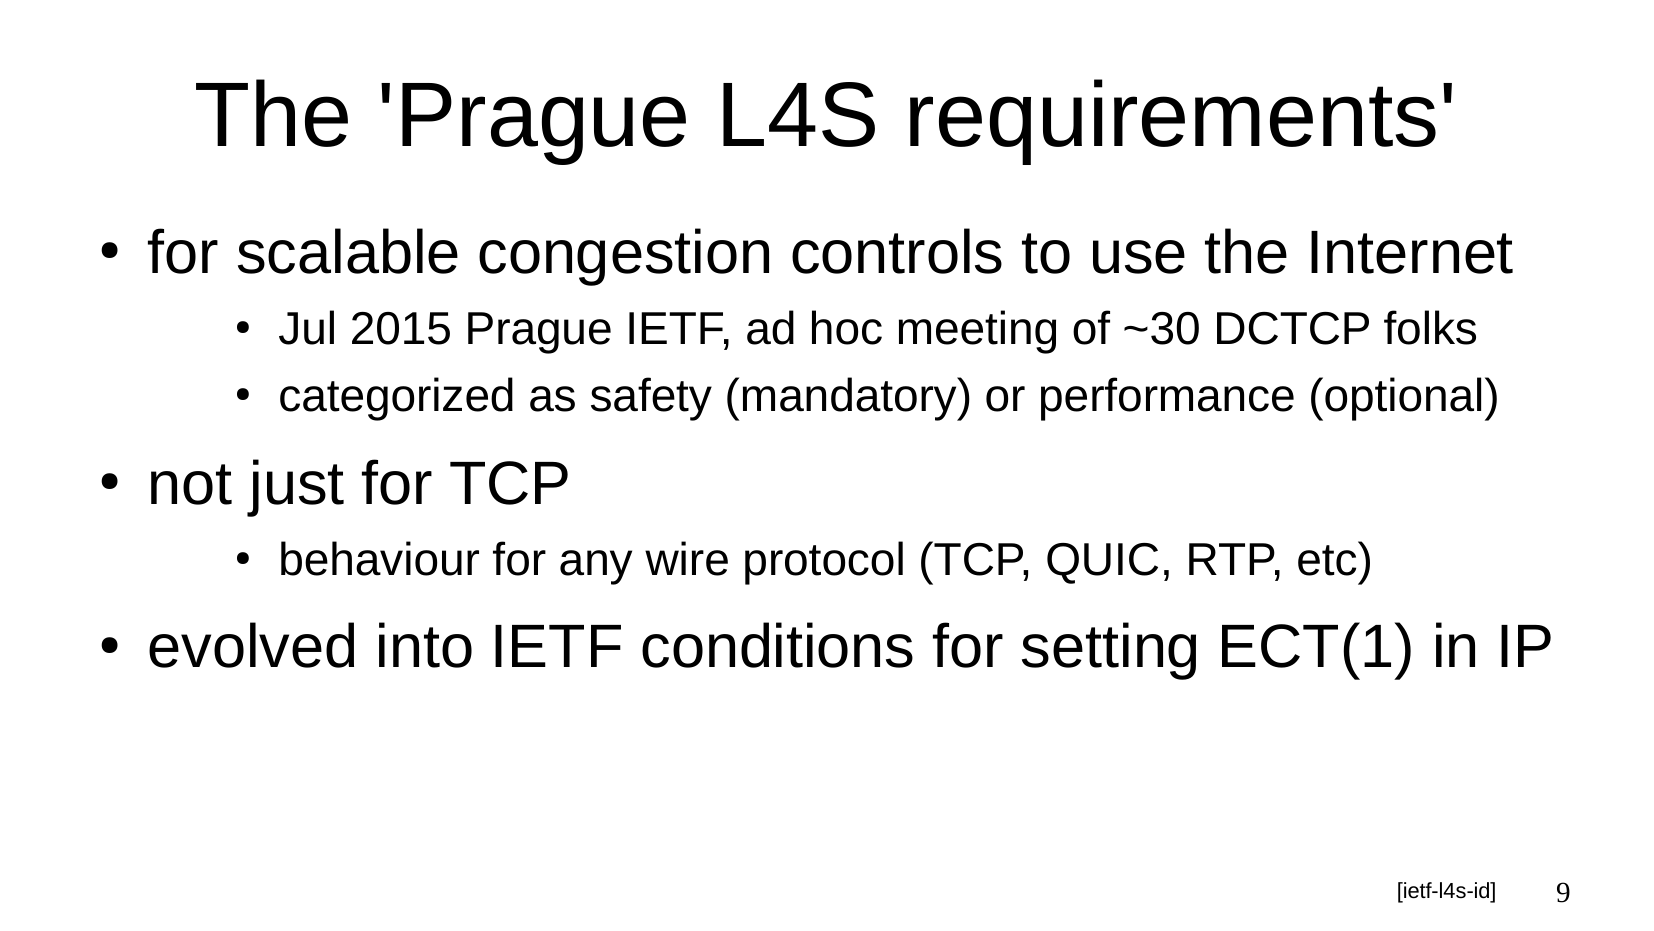

# The 'Prague L4S requirements'
for scalable congestion controls to use the Internet
Jul 2015 Prague IETF, ad hoc meeting of ~30 DCTCP folks
categorized as safety (mandatory) or performance (optional)
not just for TCP
behaviour for any wire protocol (TCP, QUIC, RTP, etc)
evolved into IETF conditions for setting ECT(1) in IP
[ietf-l4s-id]
9